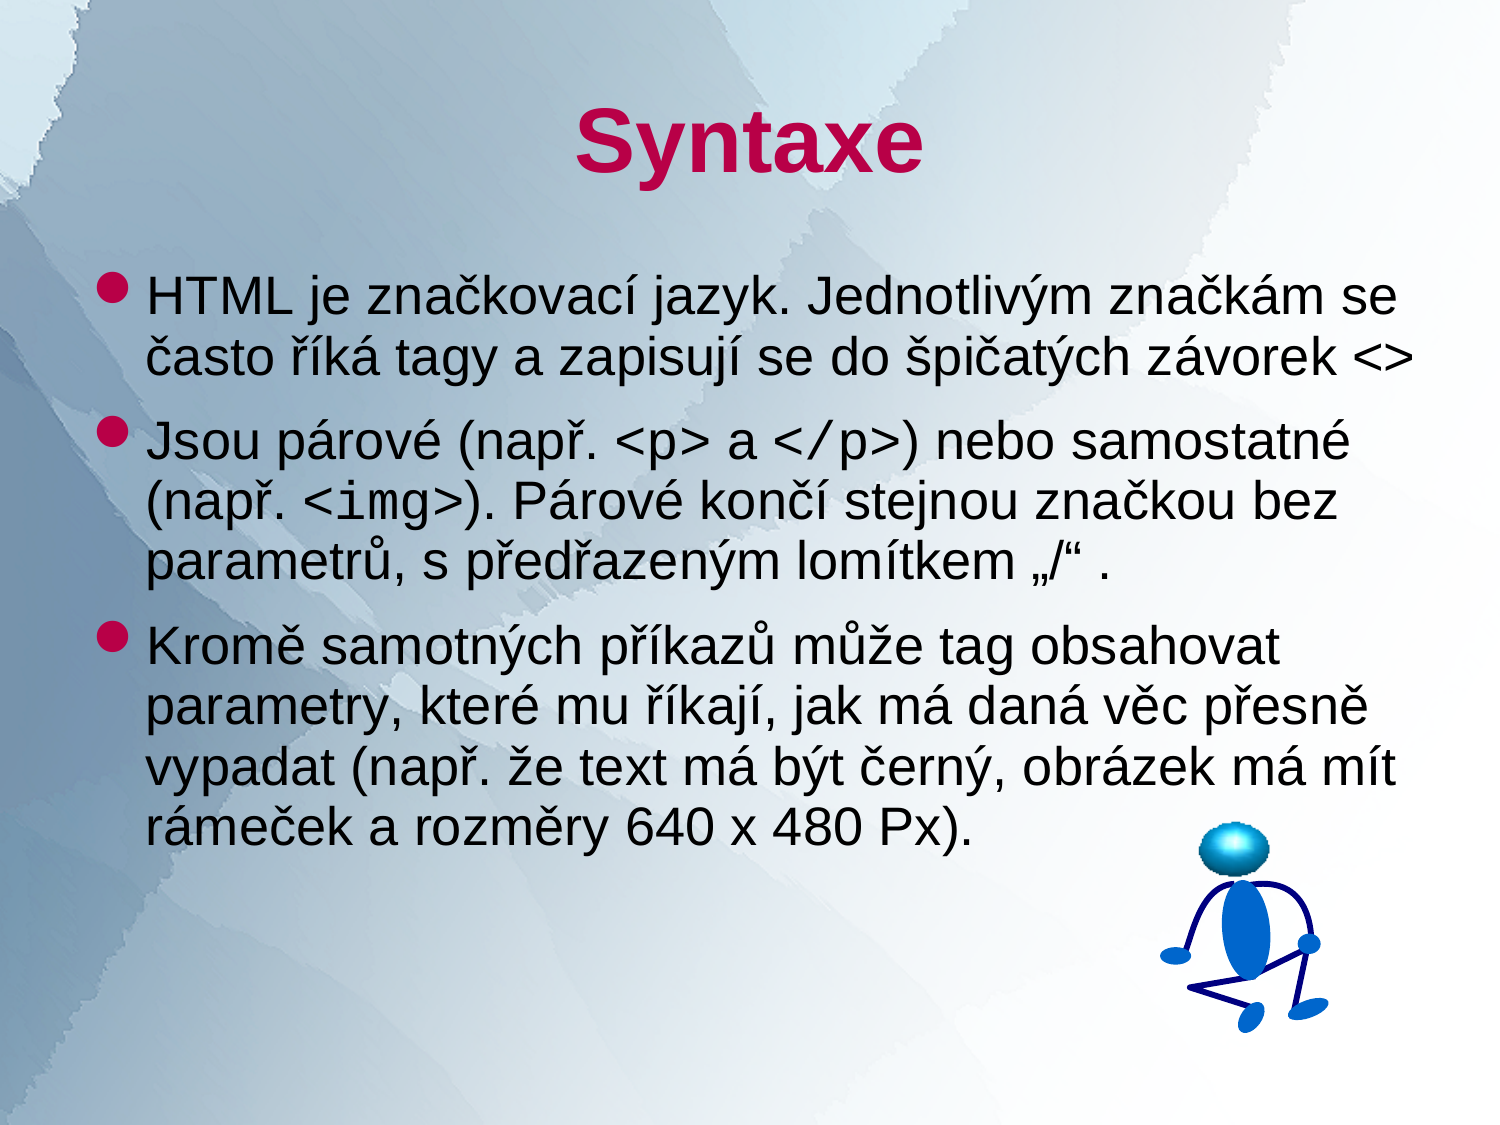

Syntaxe
HTML je značkovací jazyk. Jednotlivým značkám se často říká tagy a zapisují se do špičatých závorek <>
Jsou párové (např. <p> a </p>) nebo samostatné (např. <img>). Párové končí stejnou značkou bez parametrů, s předřazeným lomítkem „/“ .
Kromě samotných příkazů může tag obsahovat parametry, které mu říkají, jak má daná věc přesně vypadat (např. že text má být černý, obrázek má mít rámeček a rozměry 640 x 480 Px).